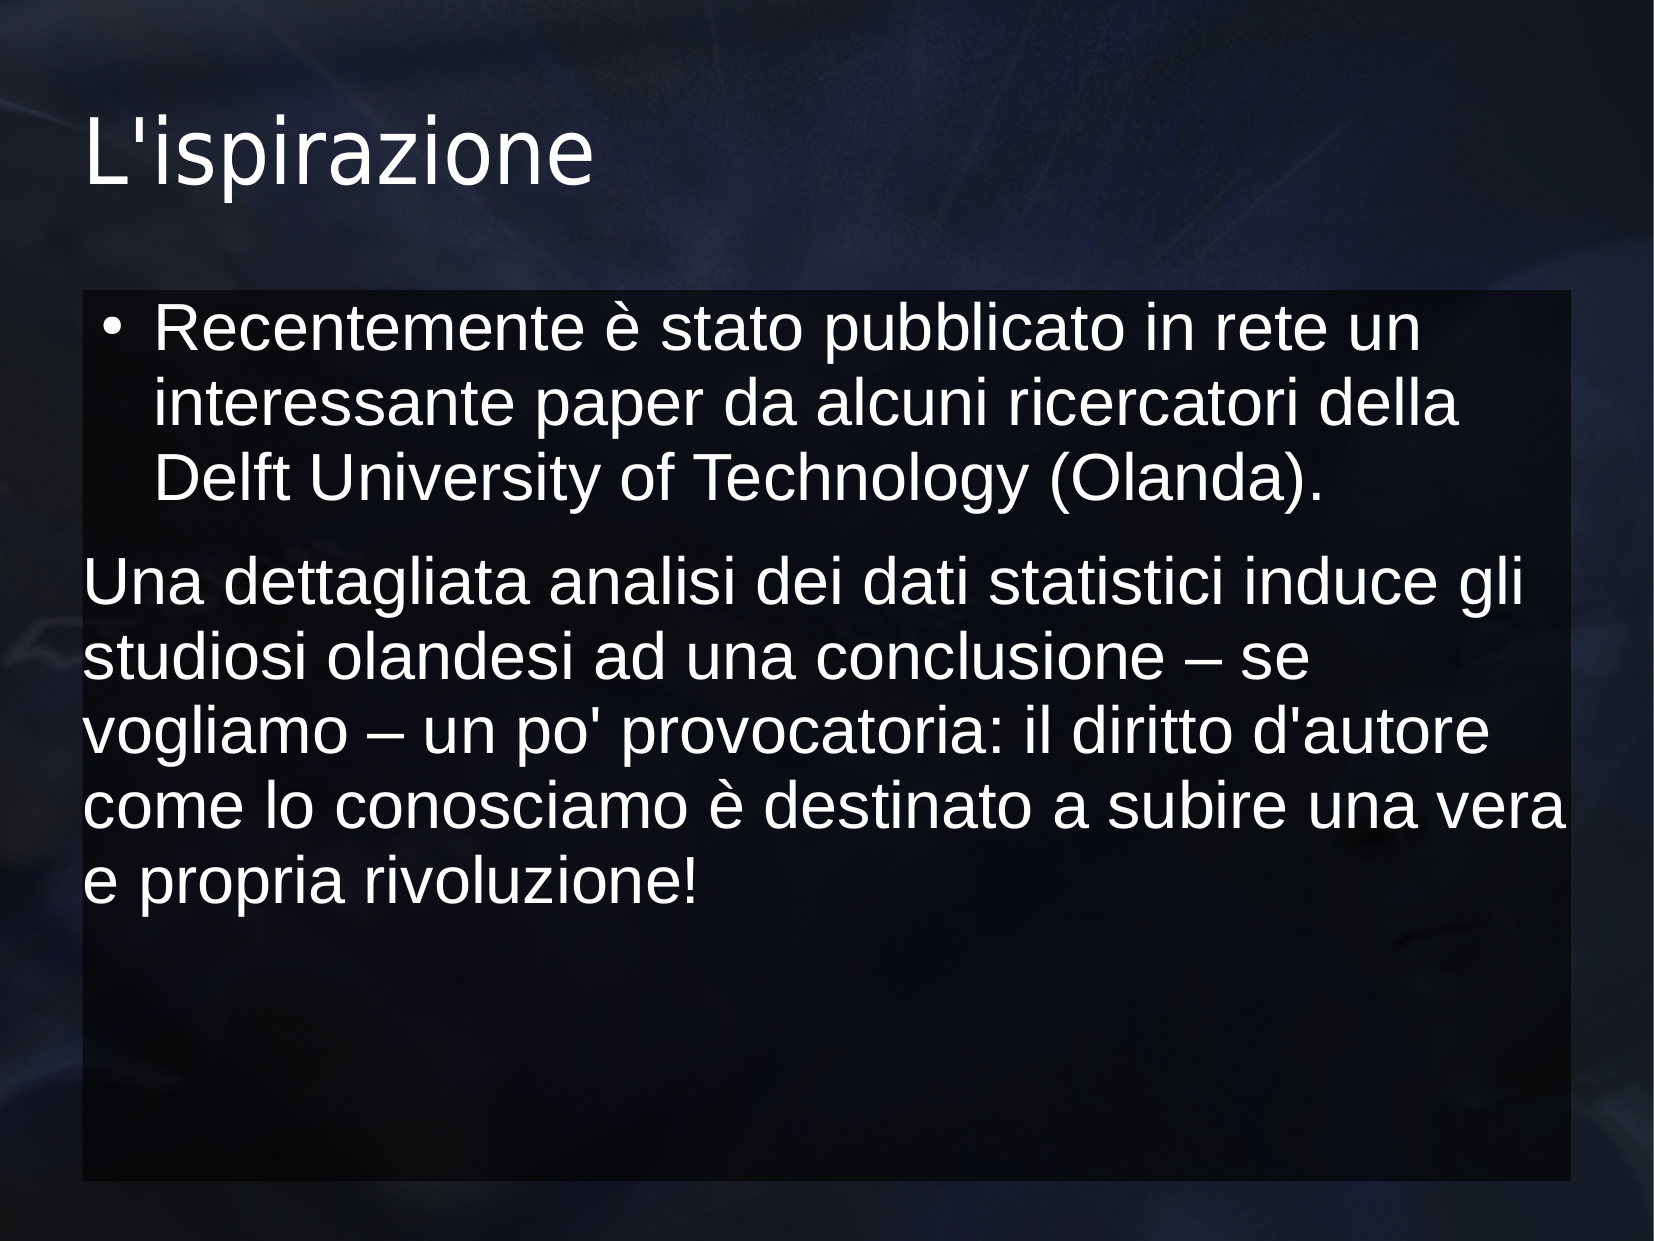

# L'ispirazione
Recentemente è stato pubblicato in rete un interessante paper da alcuni ricercatori della Delft University of Technology (Olanda).
Una dettagliata analisi dei dati statistici induce gli studiosi olandesi ad una conclusione – se vogliamo – un po' provocatoria: il diritto d'autore come lo conosciamo è destinato a subire una vera e propria rivoluzione!